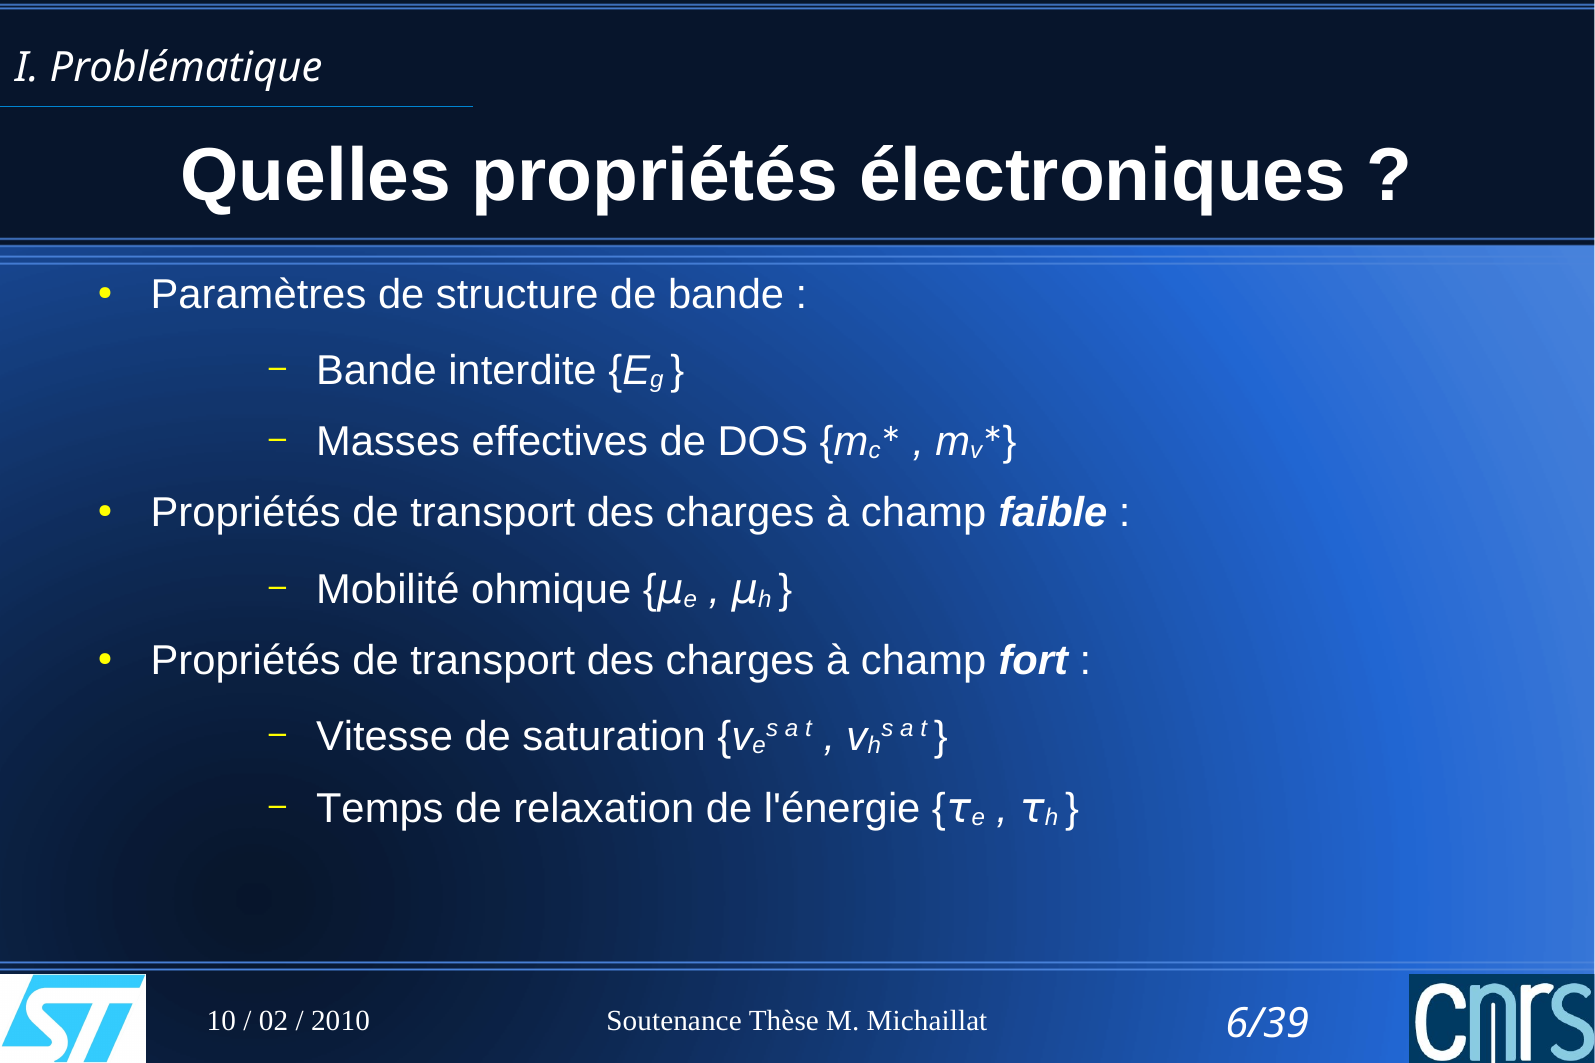

I. Problématique
# Quelles propriétés électroniques ?
Paramètres de structure de bande :
Bande interdite {Eg }
Masses effectives de DOS {mc∗ , mv∗}
Propriétés de transport des charges à champ faible :
Mobilité ohmique {μe , μh }
Propriétés de transport des charges à champ fort :
Vitesse de saturation {ves a t , vhs a t }
Temps de relaxation de l'énergie {τe , τh }